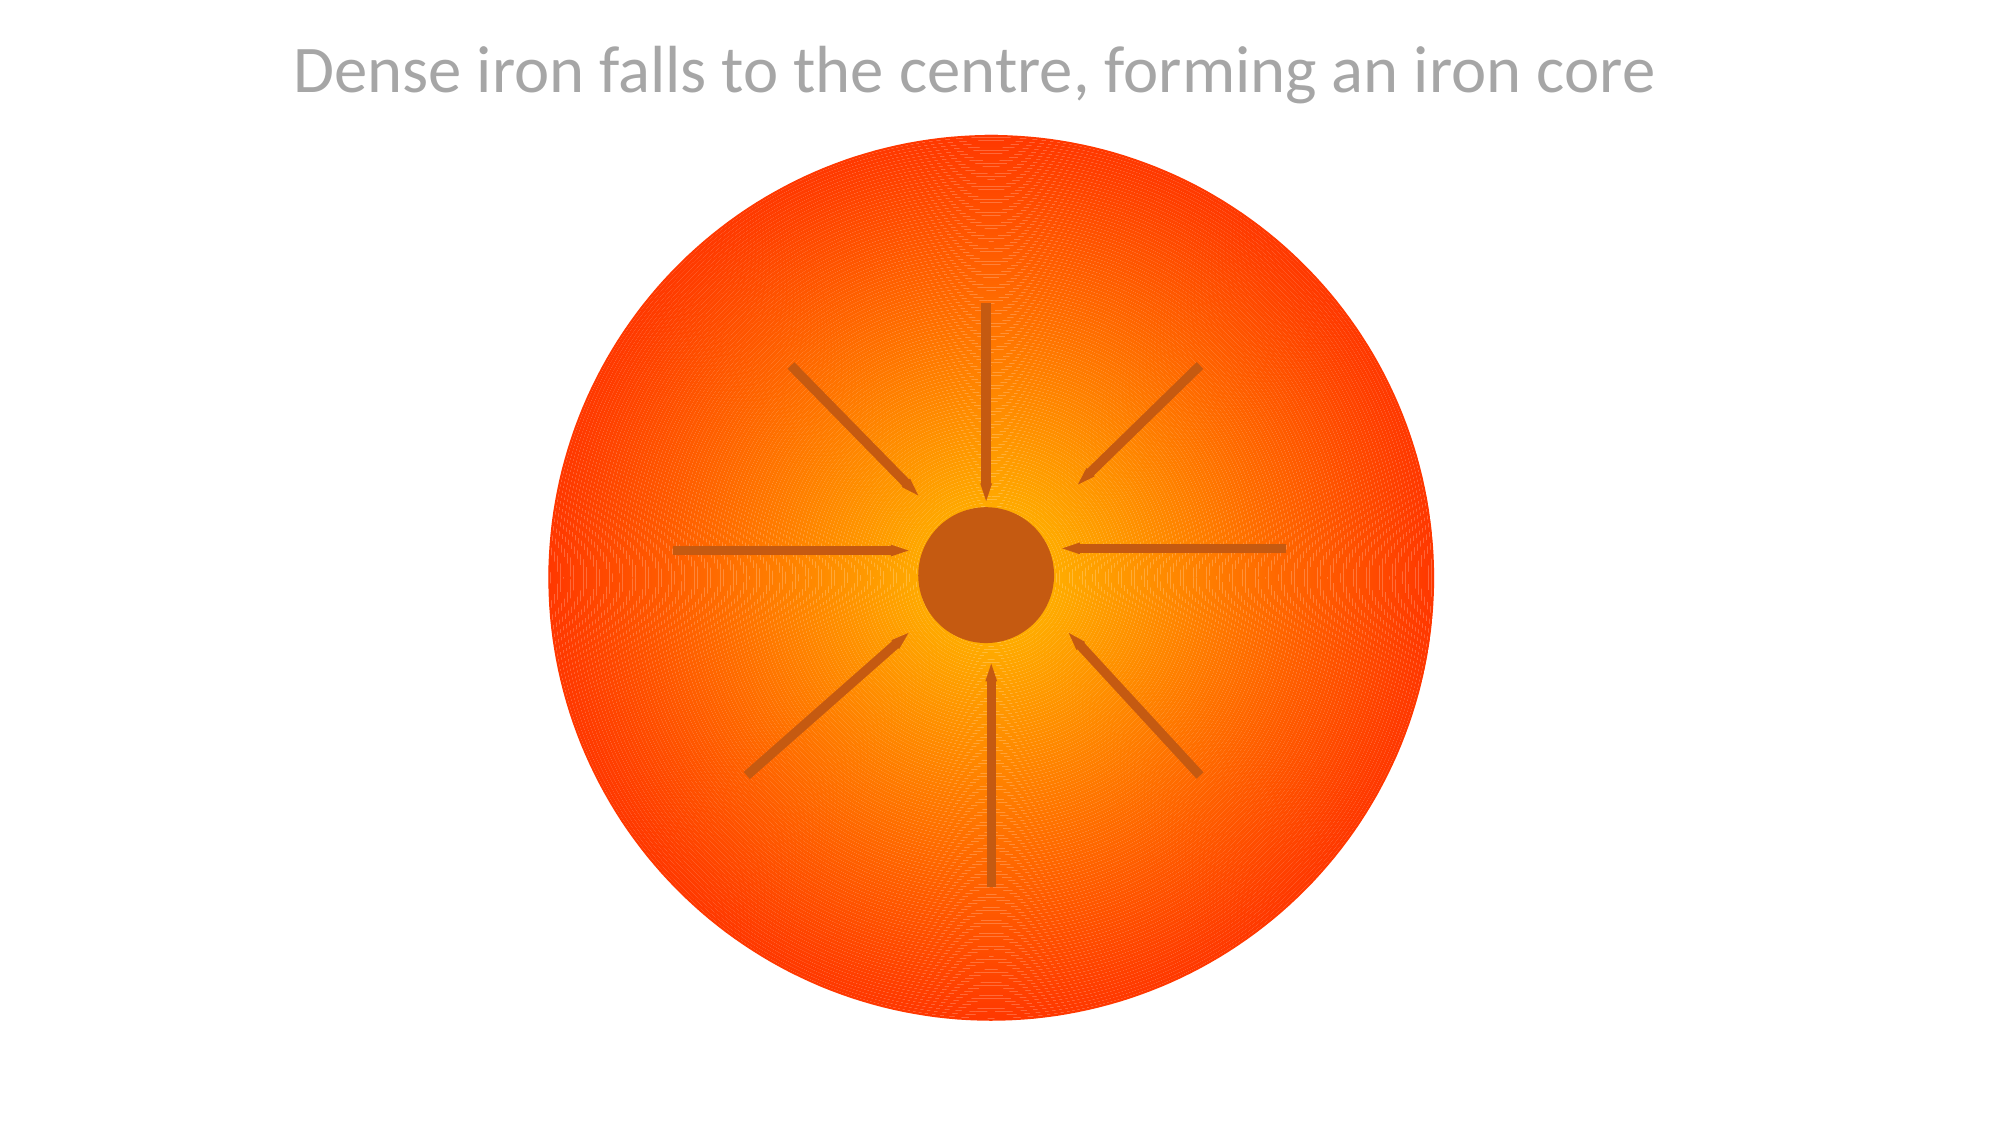

Dense iron falls to the centre, forming an iron core